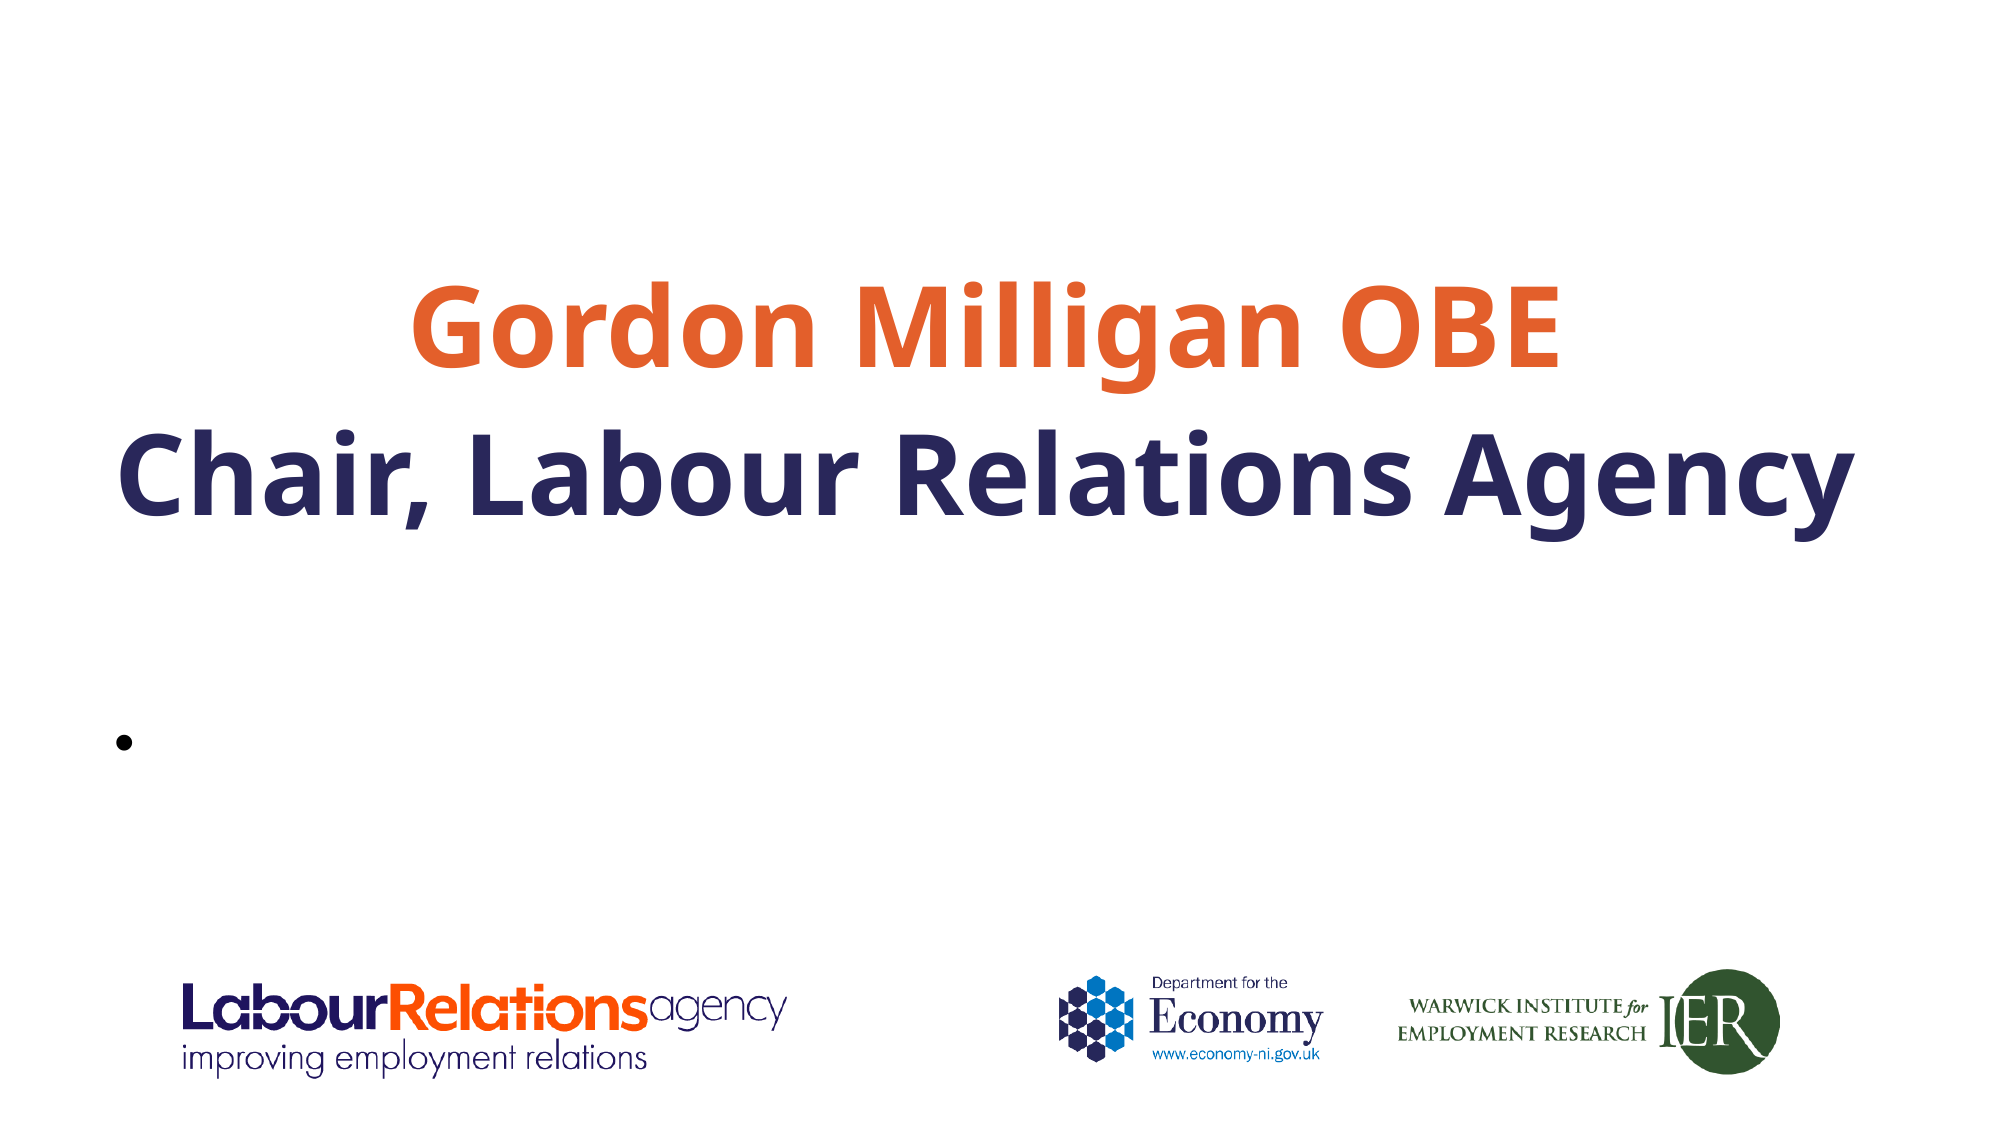

#
Gordon Milligan OBE
Chair, Labour Relations Agency